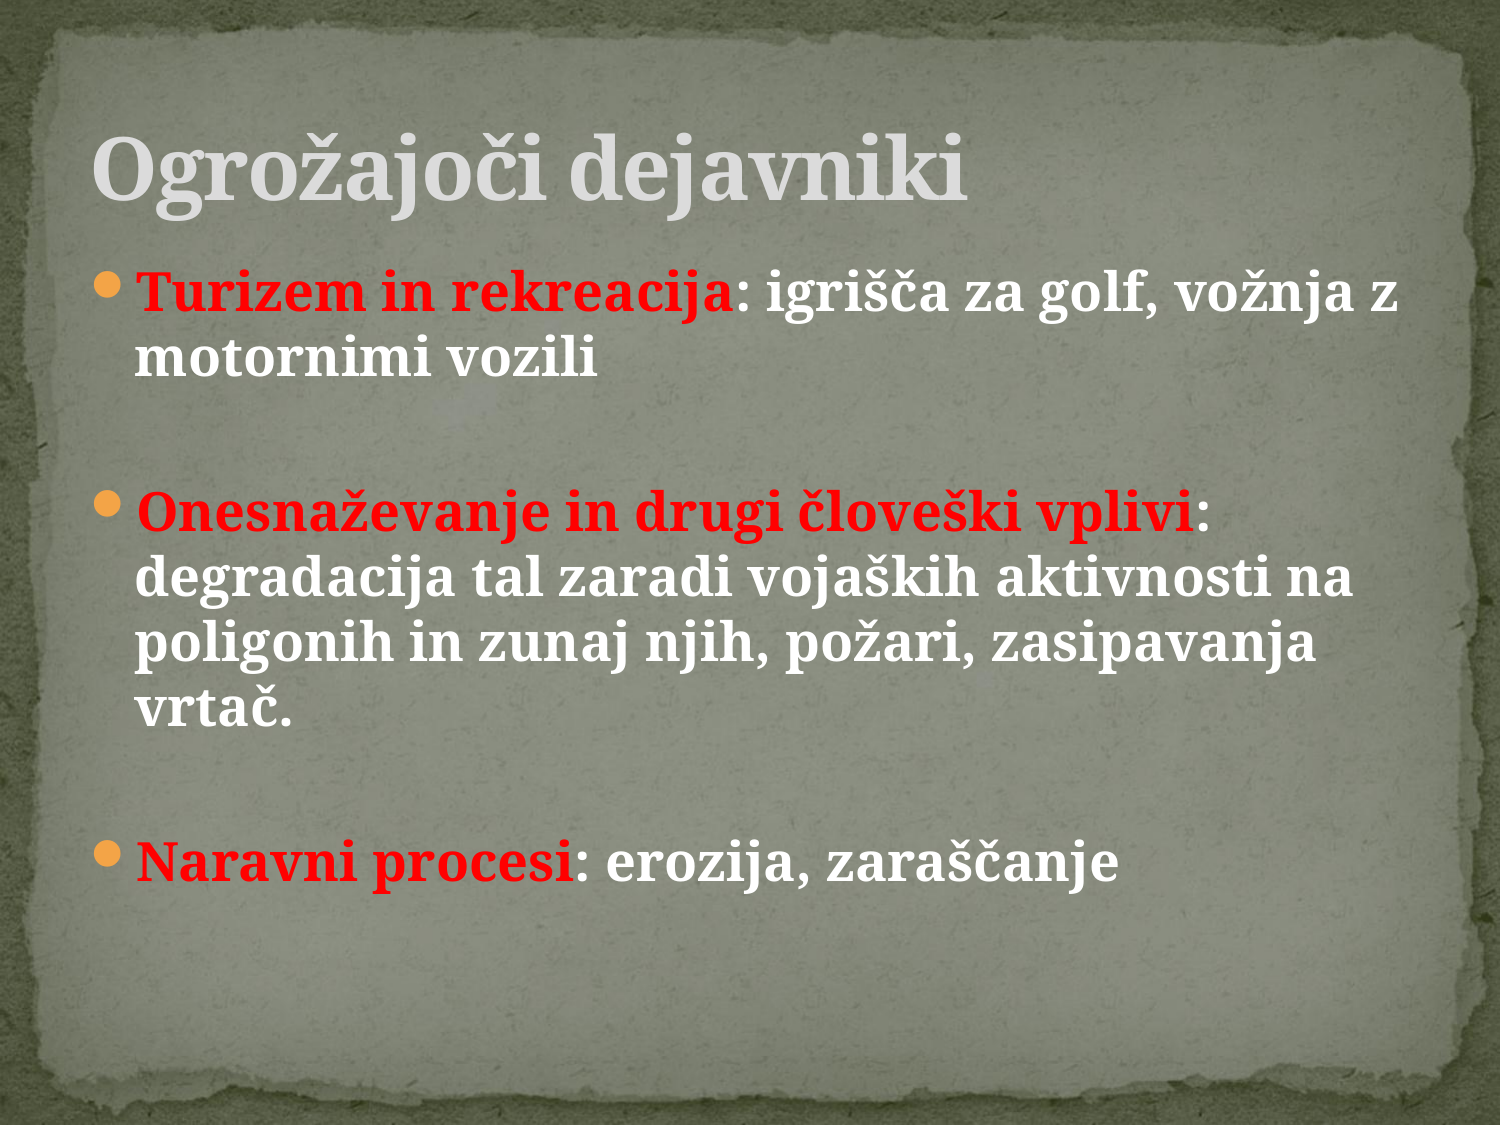

Ogrožajoči dejavniki
# Turizem in rekreacija: igrišča za golf, vožnja z motornimi vozili
Onesnaževanje in drugi človeški vplivi: degradacija tal zaradi vojaških aktivnosti na poligonih in zunaj njih, požari, zasipavanja vrtač.
Naravni procesi: erozija, zaraščanje